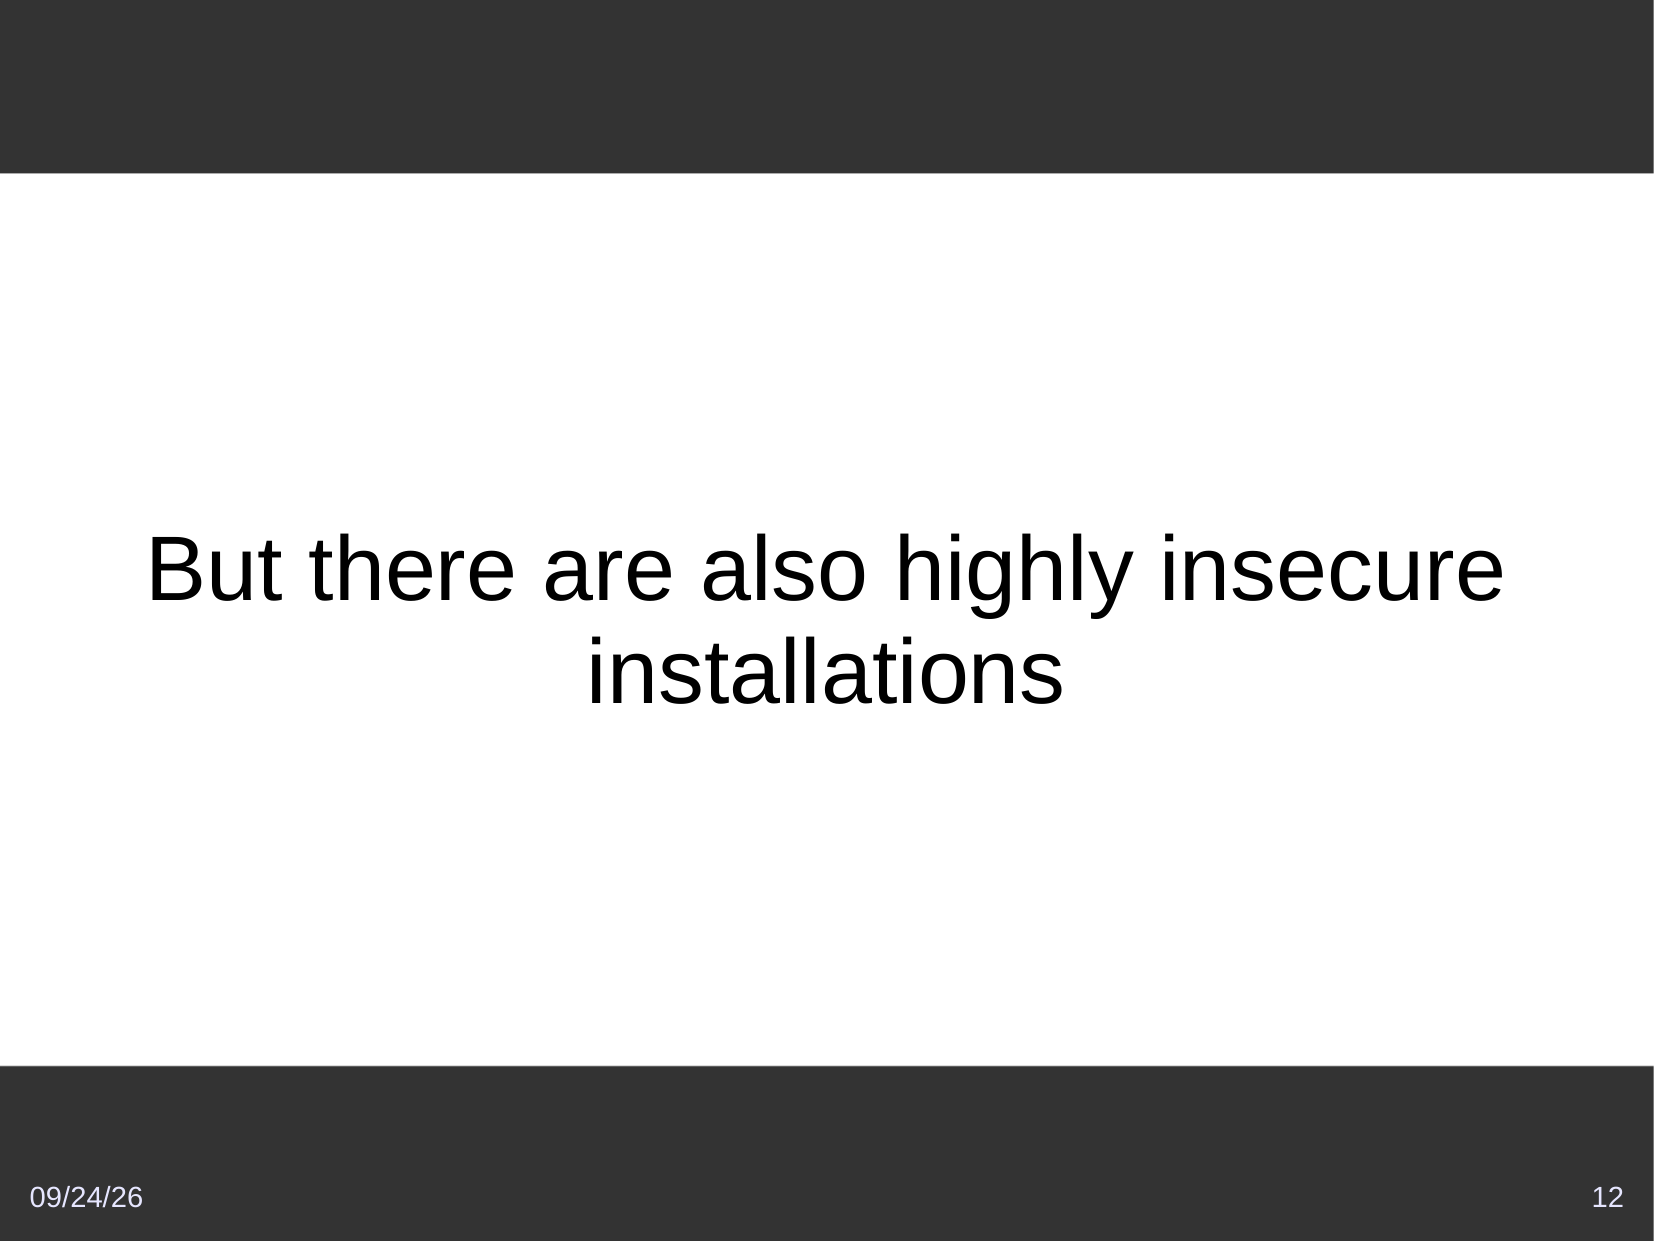

#
But there are also highly insecure installations
12